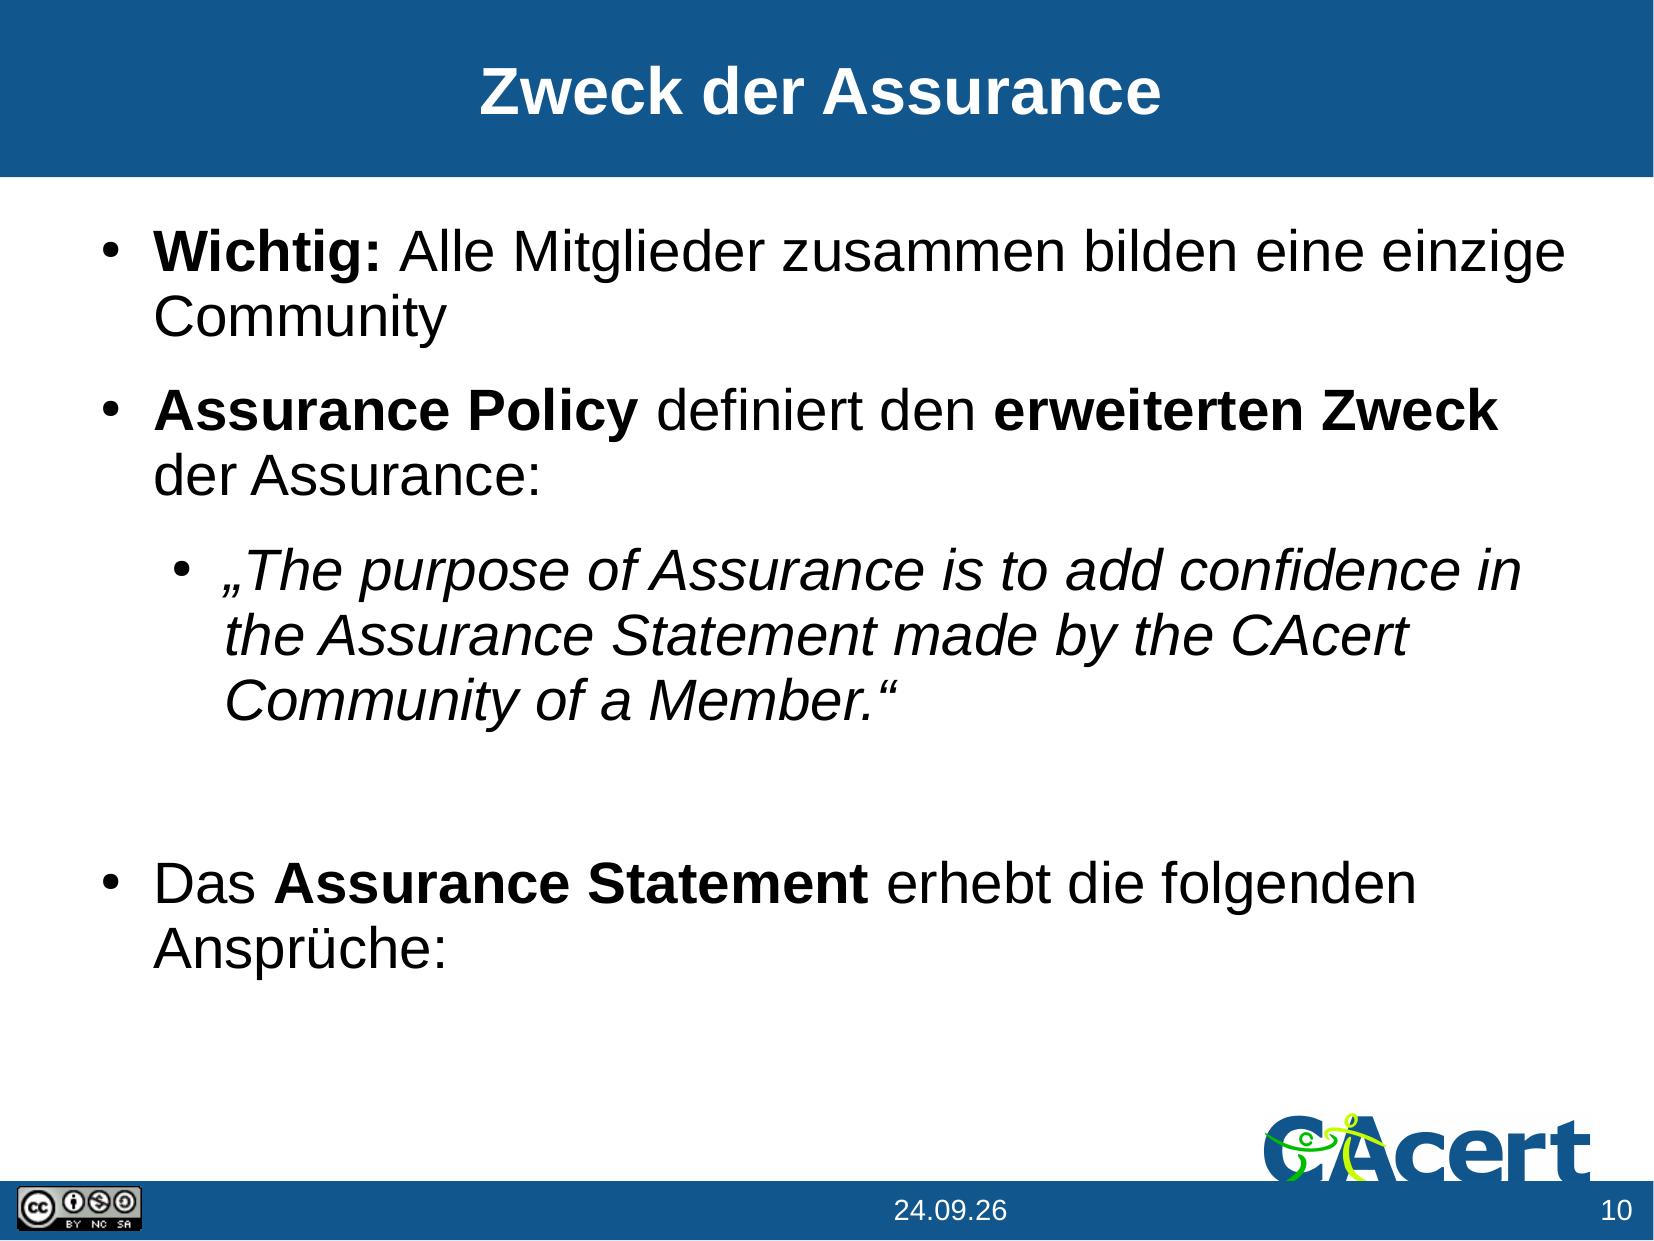

# Zweck der Assurance
Wichtig: Alle Mitglieder zusammen bilden eine einzige Community
Assurance Policy definiert den erweiterten Zweck der Assurance:
„The purpose of Assurance is to add confidence in the Assurance Statement made by the CAcert Community of a Member.“
Das Assurance Statement erhebt die folgenden Ansprüche: